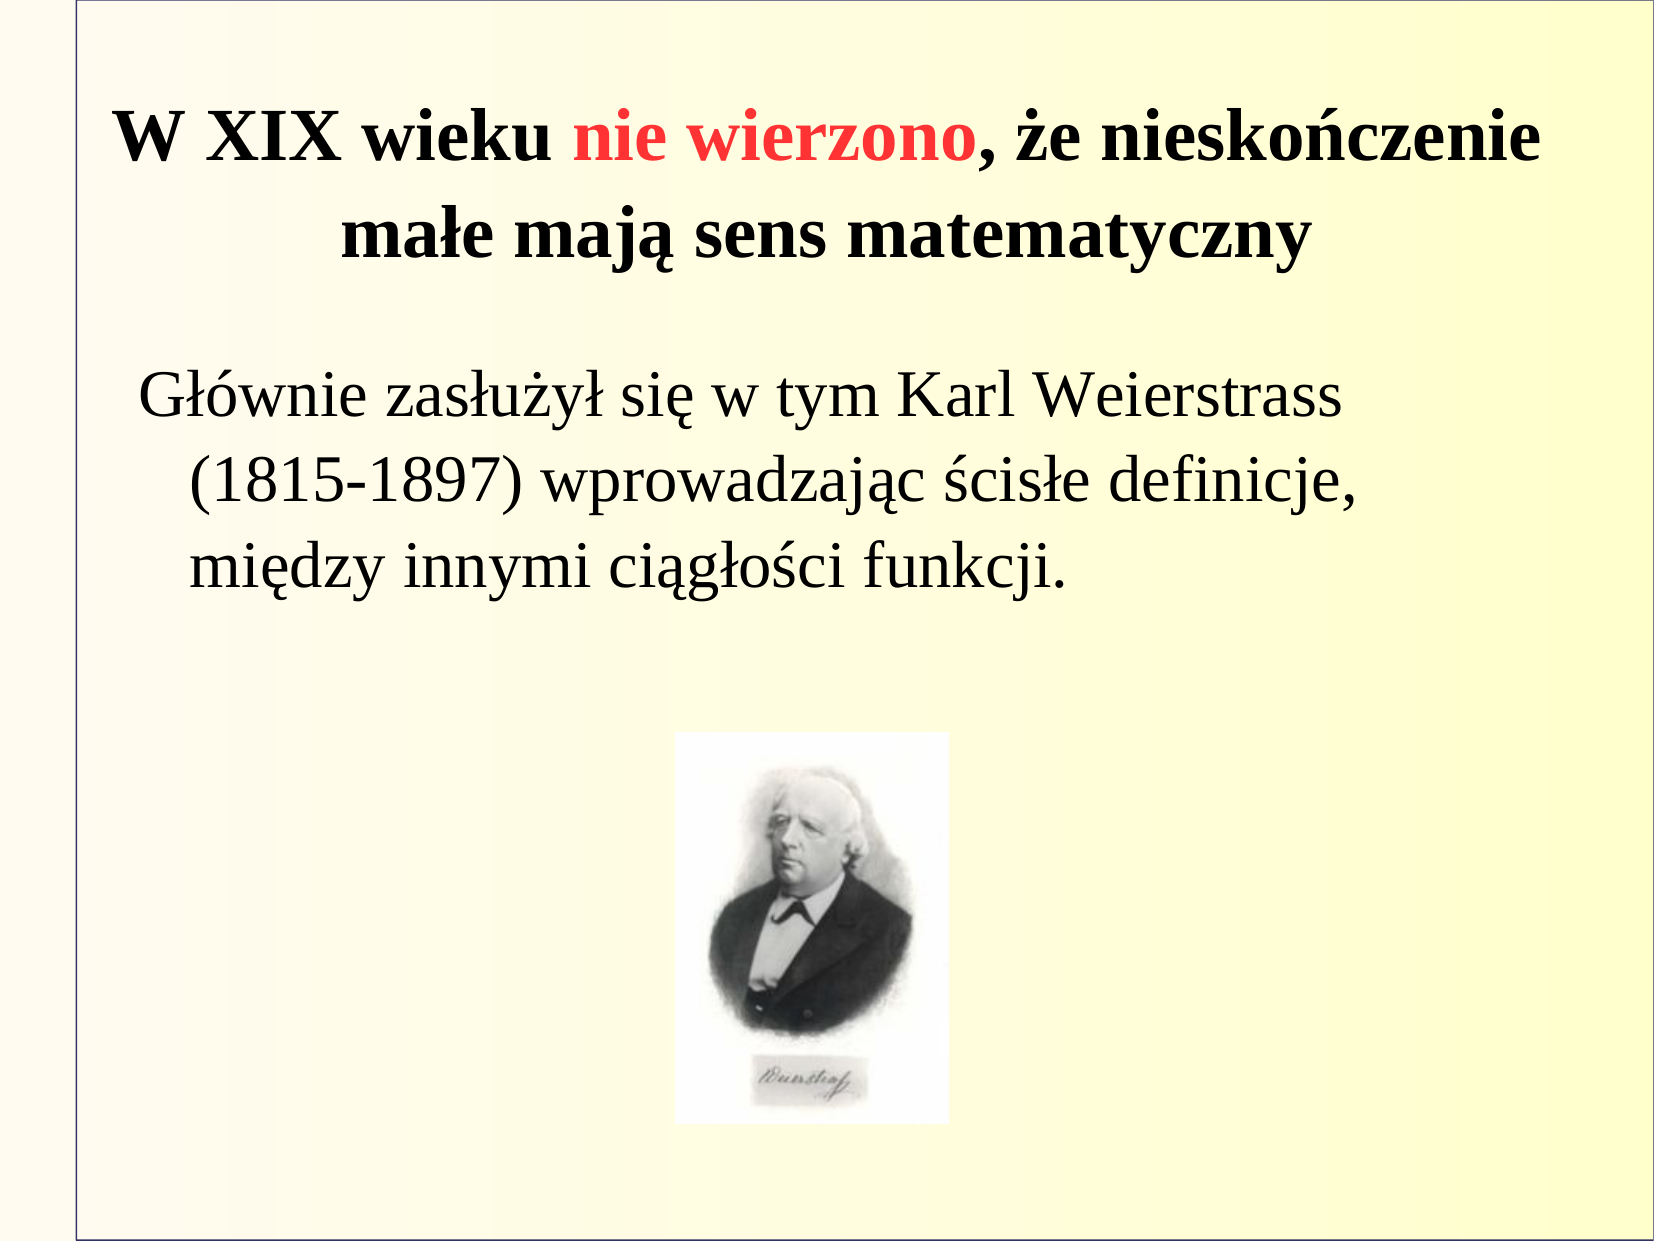

# W XIX wieku nie wierzono, że nieskończenie małe mają sens matematyczny
Głównie zasłużył się w tym Karl Weierstrass (1815-1897) wprowadzając ścisłe definicje, między innymi ciągłości funkcji.